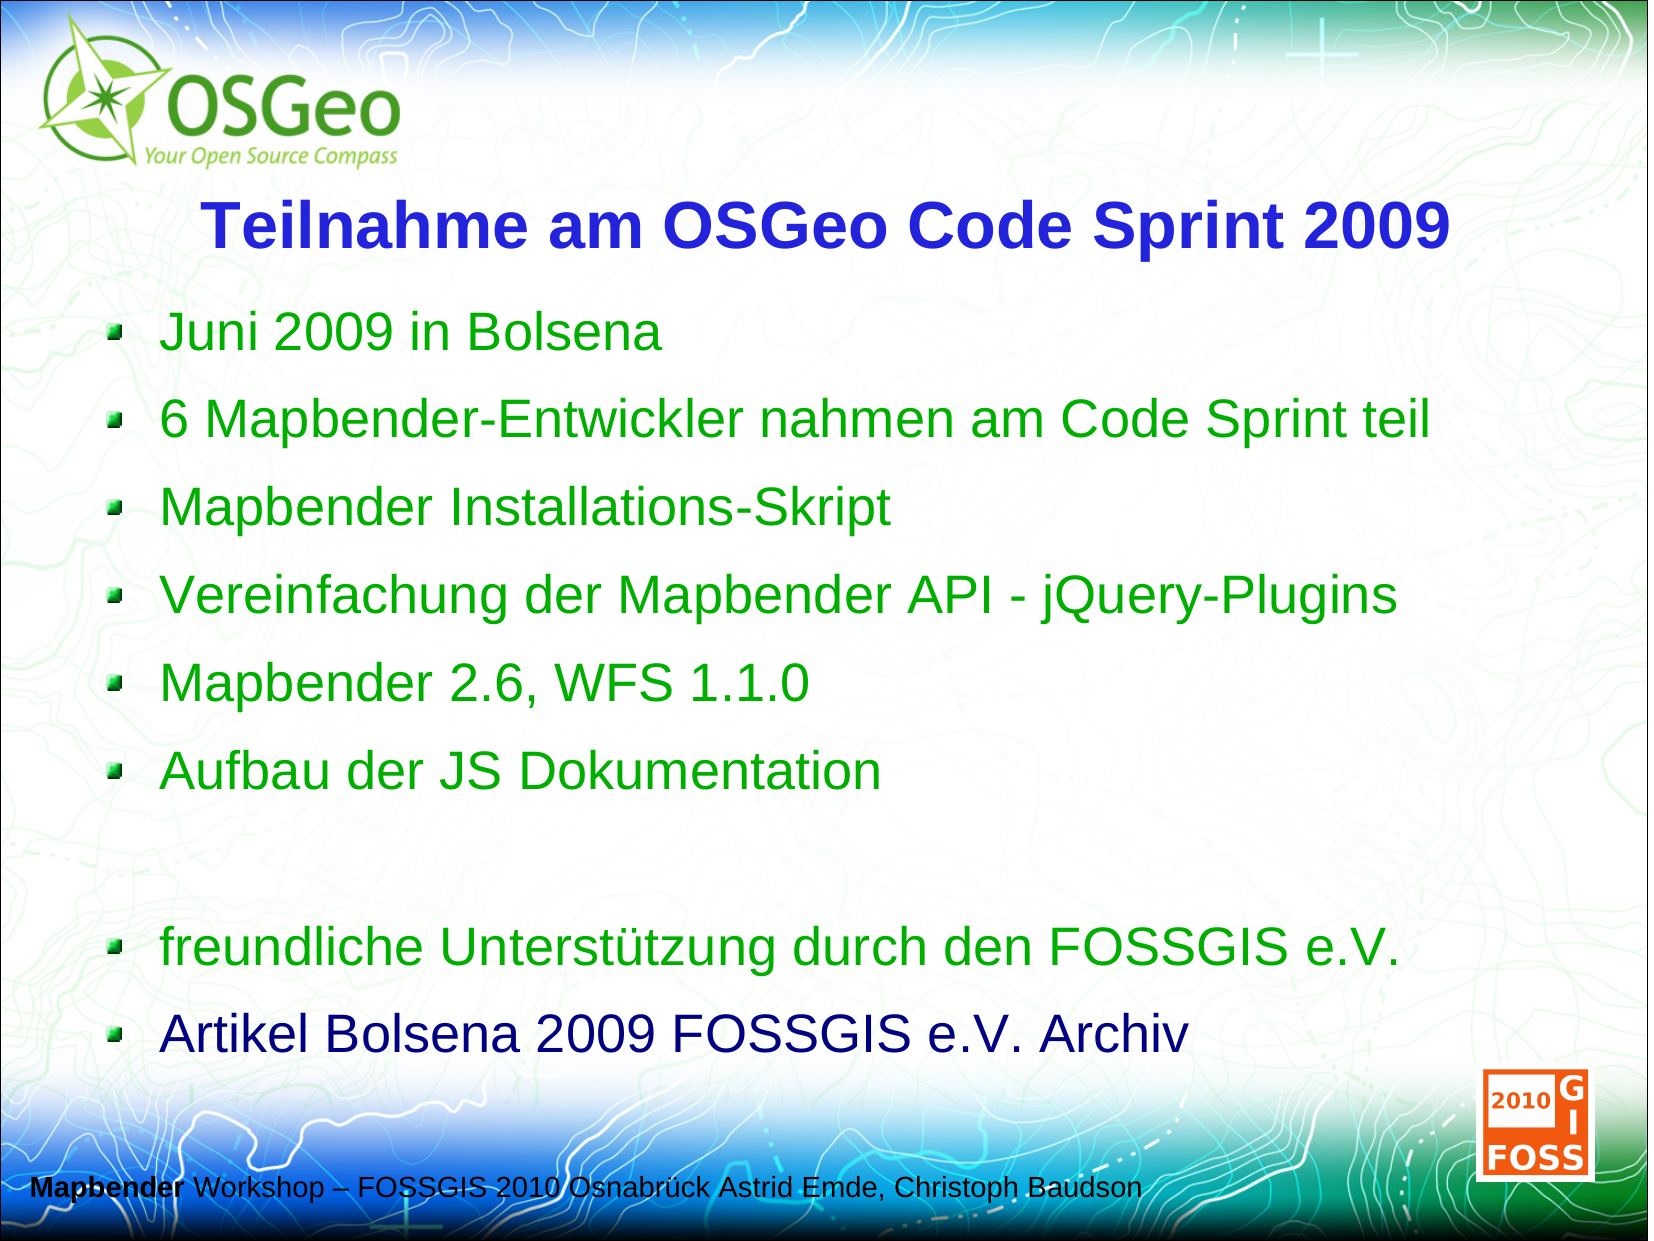

# Teilnahme am OSGeo Code Sprint 2009
Juni 2009 in Bolsena
6 Mapbender-Entwickler nahmen am Code Sprint teil
Mapbender Installations-Skript
Vereinfachung der Mapbender API - jQuery-Plugins
Mapbender 2.6, WFS 1.1.0
Aufbau der JS Dokumentation
freundliche Unterstützung durch den FOSSGIS e.V.
Artikel Bolsena 2009 FOSSGIS e.V. Archiv